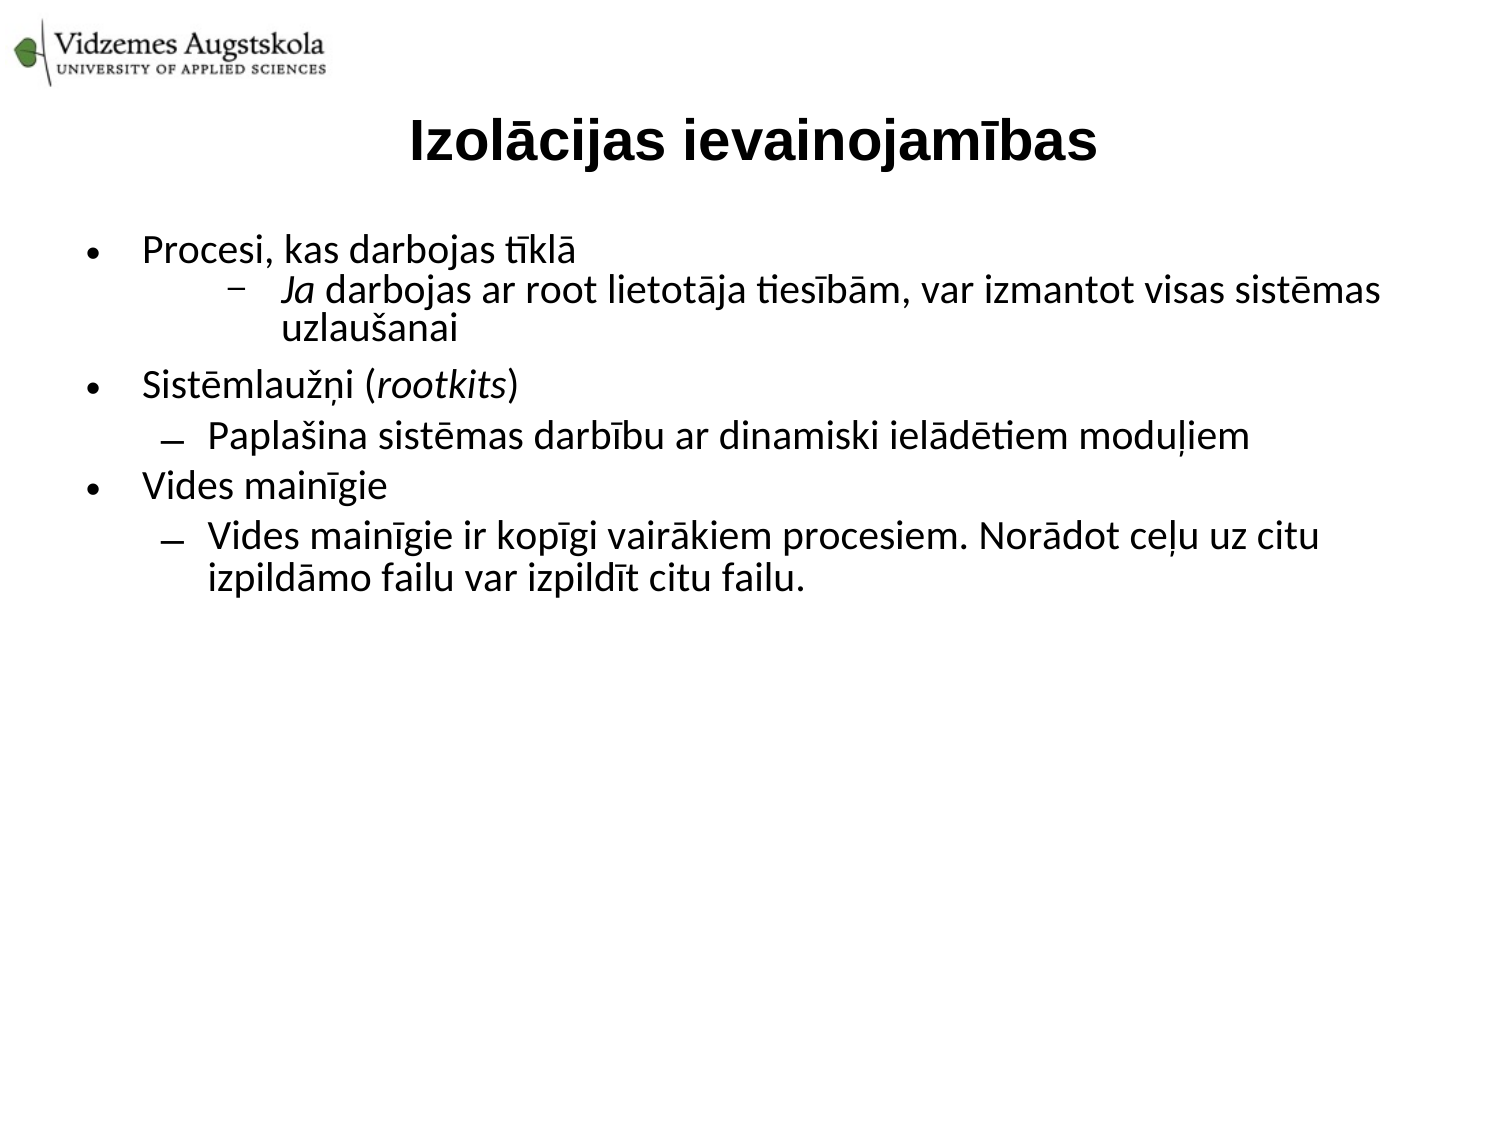

# Izolācijas ievainojamības
Procesi, kas darbojas tīklā
Ja darbojas ar root lietotāja tiesībām, var izmantot visas sistēmas uzlaušanai
Sistēmlaužņi (rootkits)
Paplašina sistēmas darbību ar dinamiski ielādētiem moduļiem
Vides mainīgie
Vides mainīgie ir kopīgi vairākiem procesiem. Norādot ceļu uz citu izpildāmo failu var izpildīt citu failu.